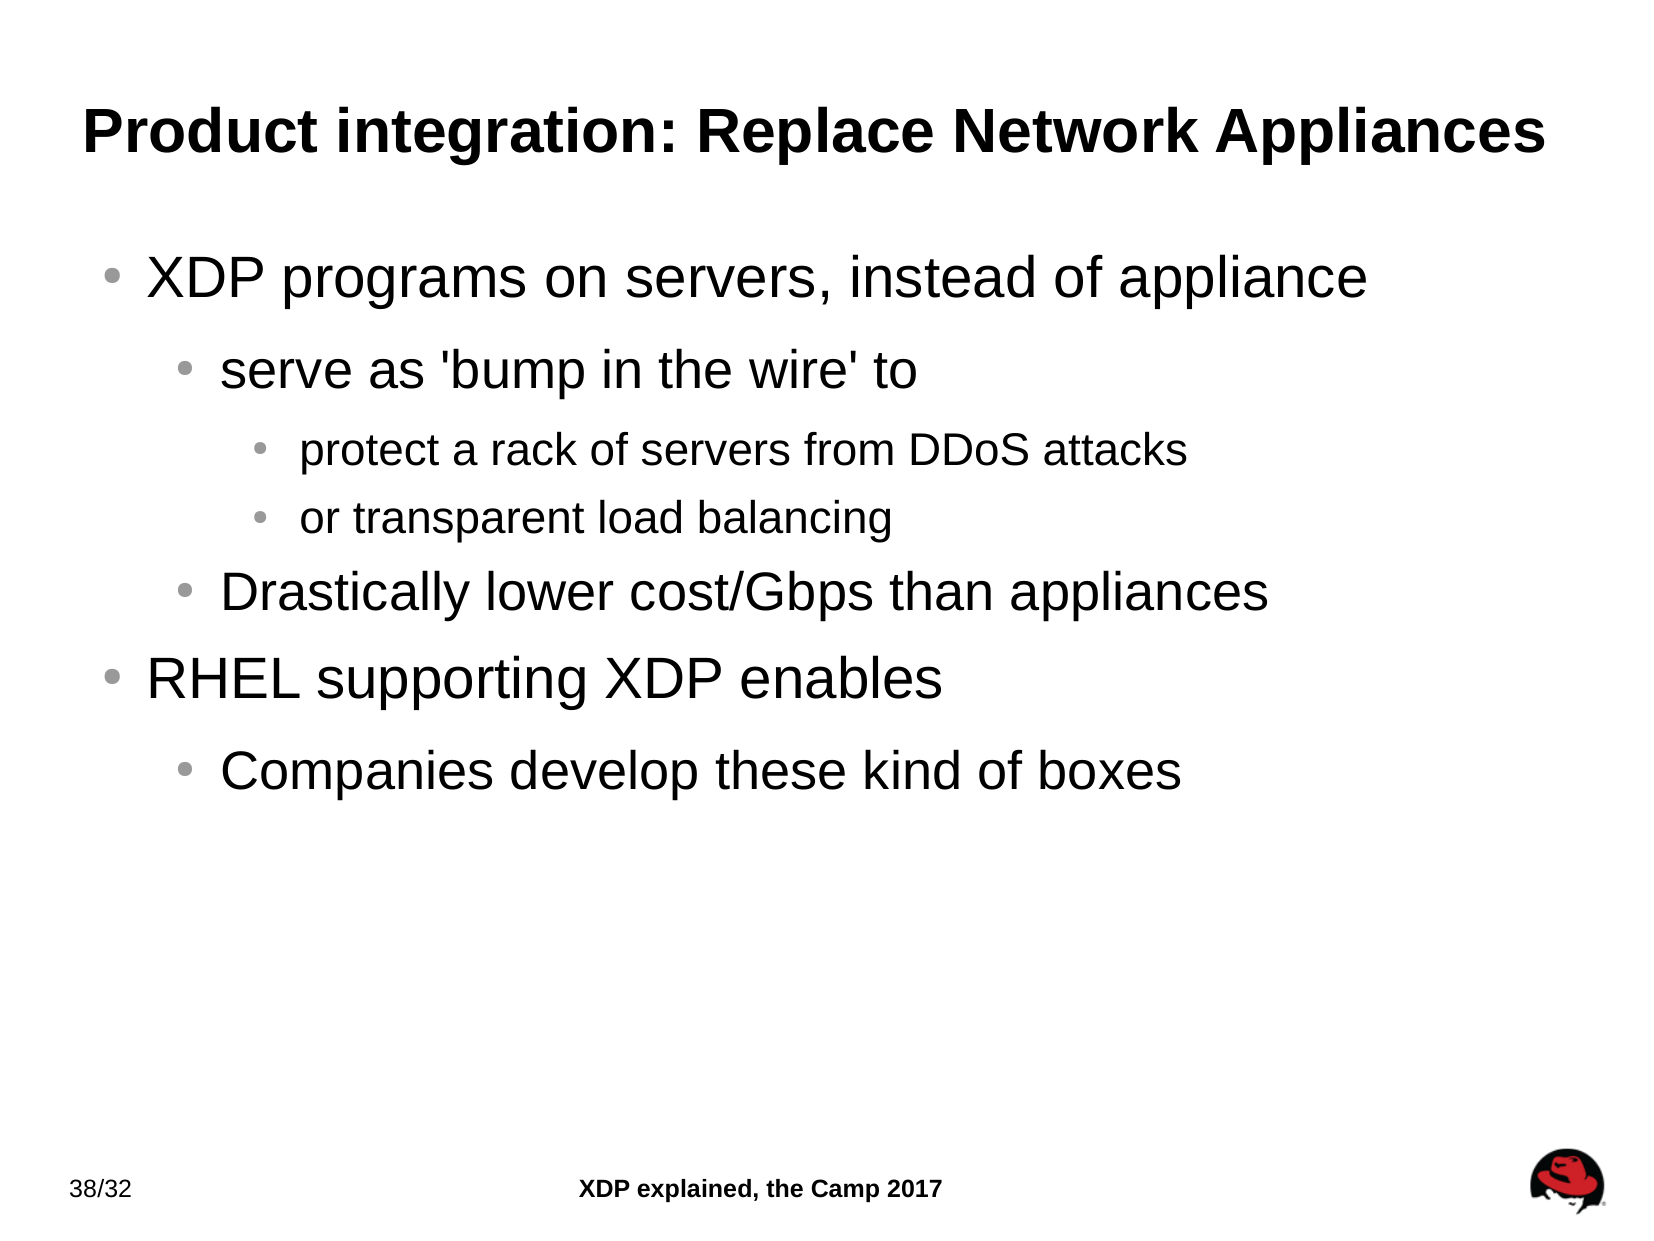

# Product integration: Replace Network Appliances
XDP programs on servers, instead of appliance
serve as 'bump in the wire' to
protect a rack of servers from DDoS attacks
or transparent load balancing
Drastically lower cost/Gbps than appliances
RHEL supporting XDP enables
Companies develop these kind of boxes